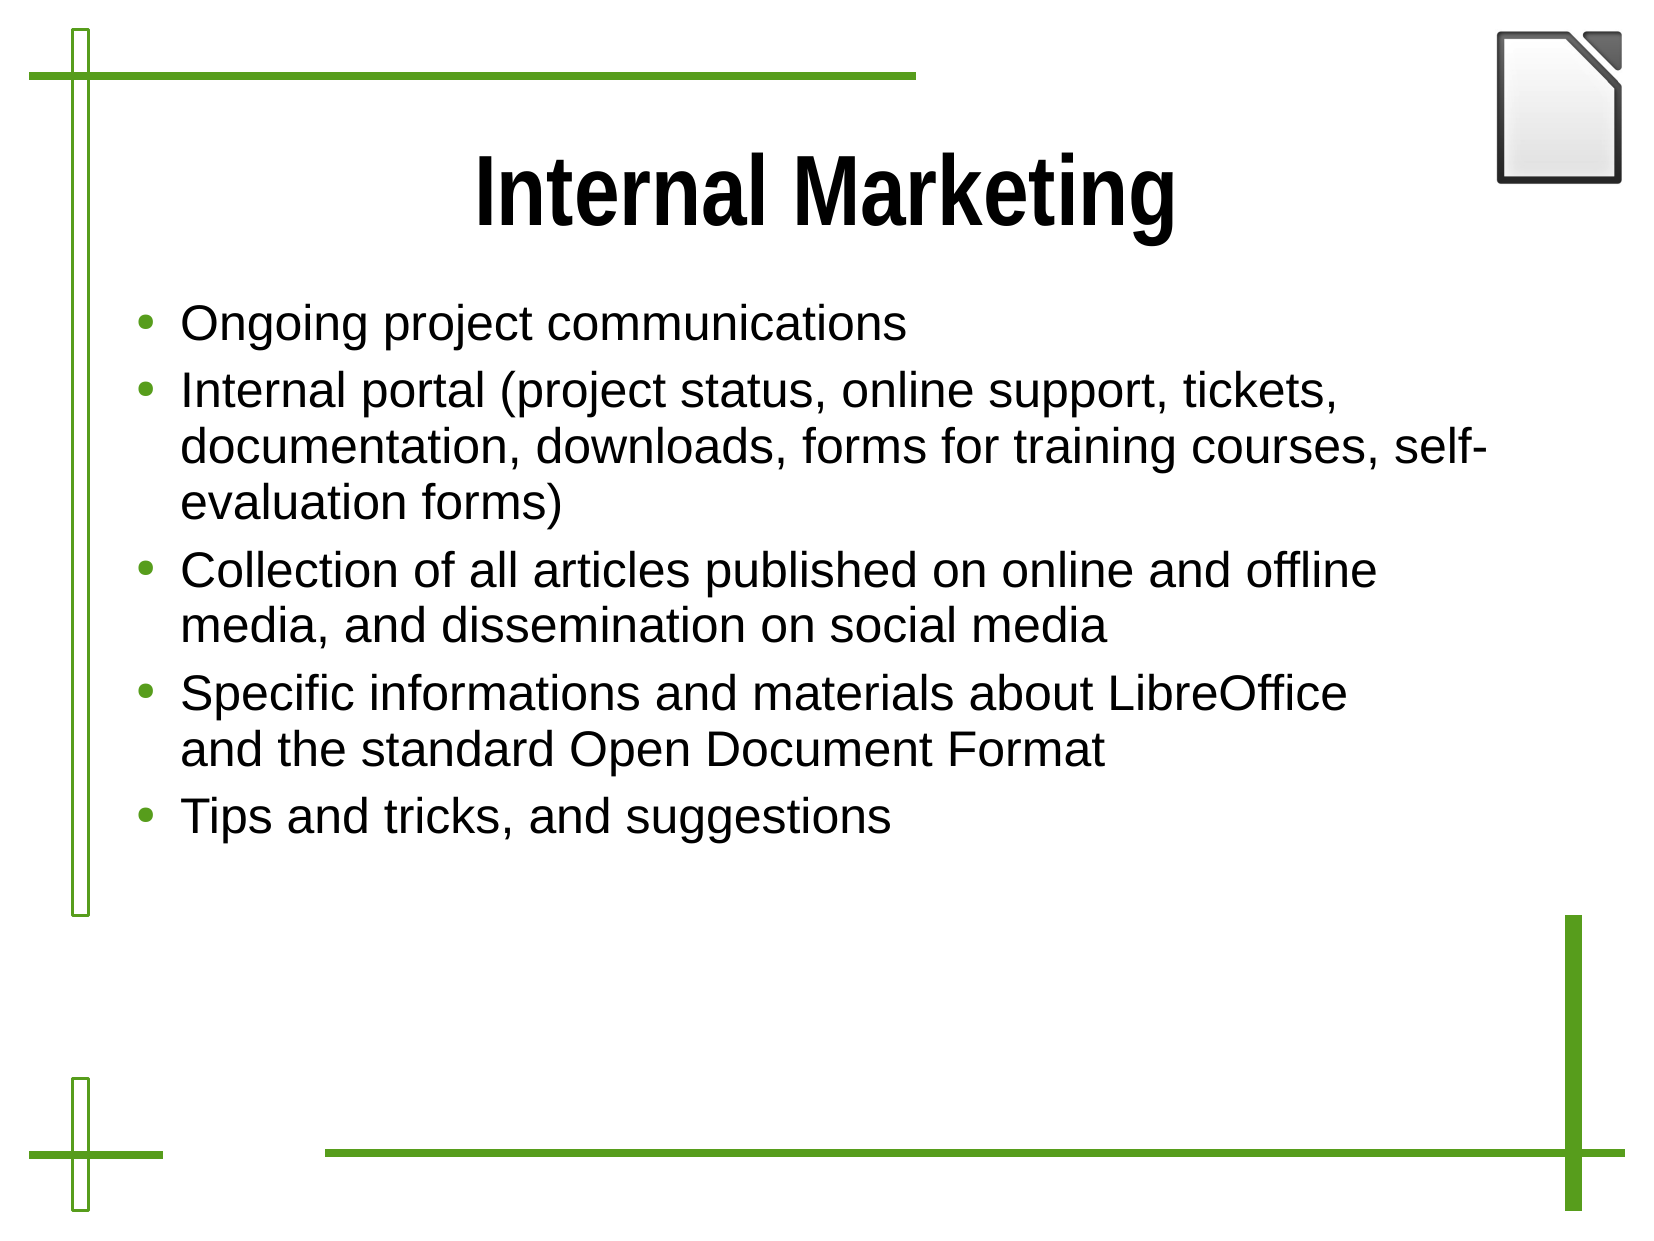

# Internal Marketing
Ongoing project communications
Internal portal (project status, online support, tickets, documentation, downloads, forms for training courses, self-evaluation forms)
Collection of all articles published on online and offline media, and dissemination on social media
Specific informations and materials about LibreOffice
and the standard Open Document Format
Tips and tricks, and suggestions